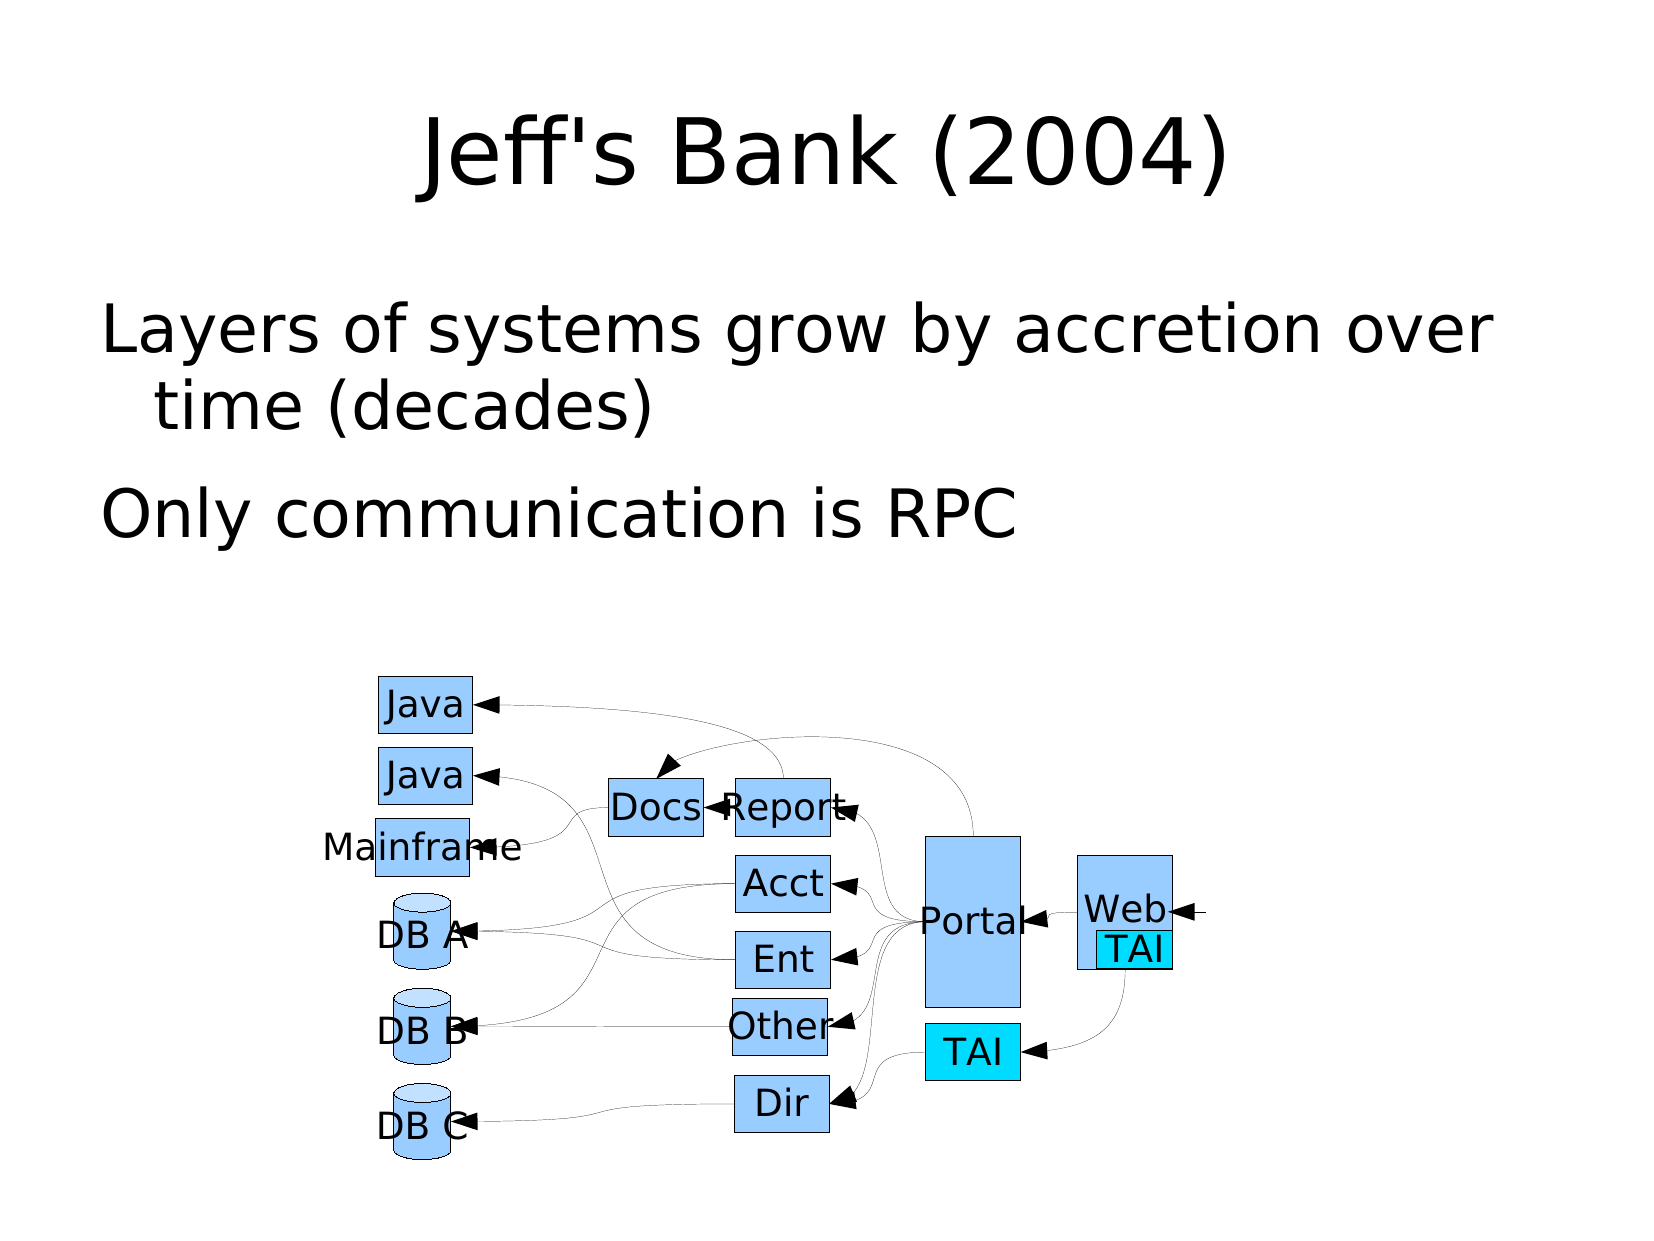

# Jeff's Bank (2004)
Layers of systems grow by accretion over time (decades)
Only communication is RPC
Java
Java
Docs
Report
Mainframe
Portal
Acct
Web
TAI
DB A
Ent
DB B
Other
TAI
Dir
DB C